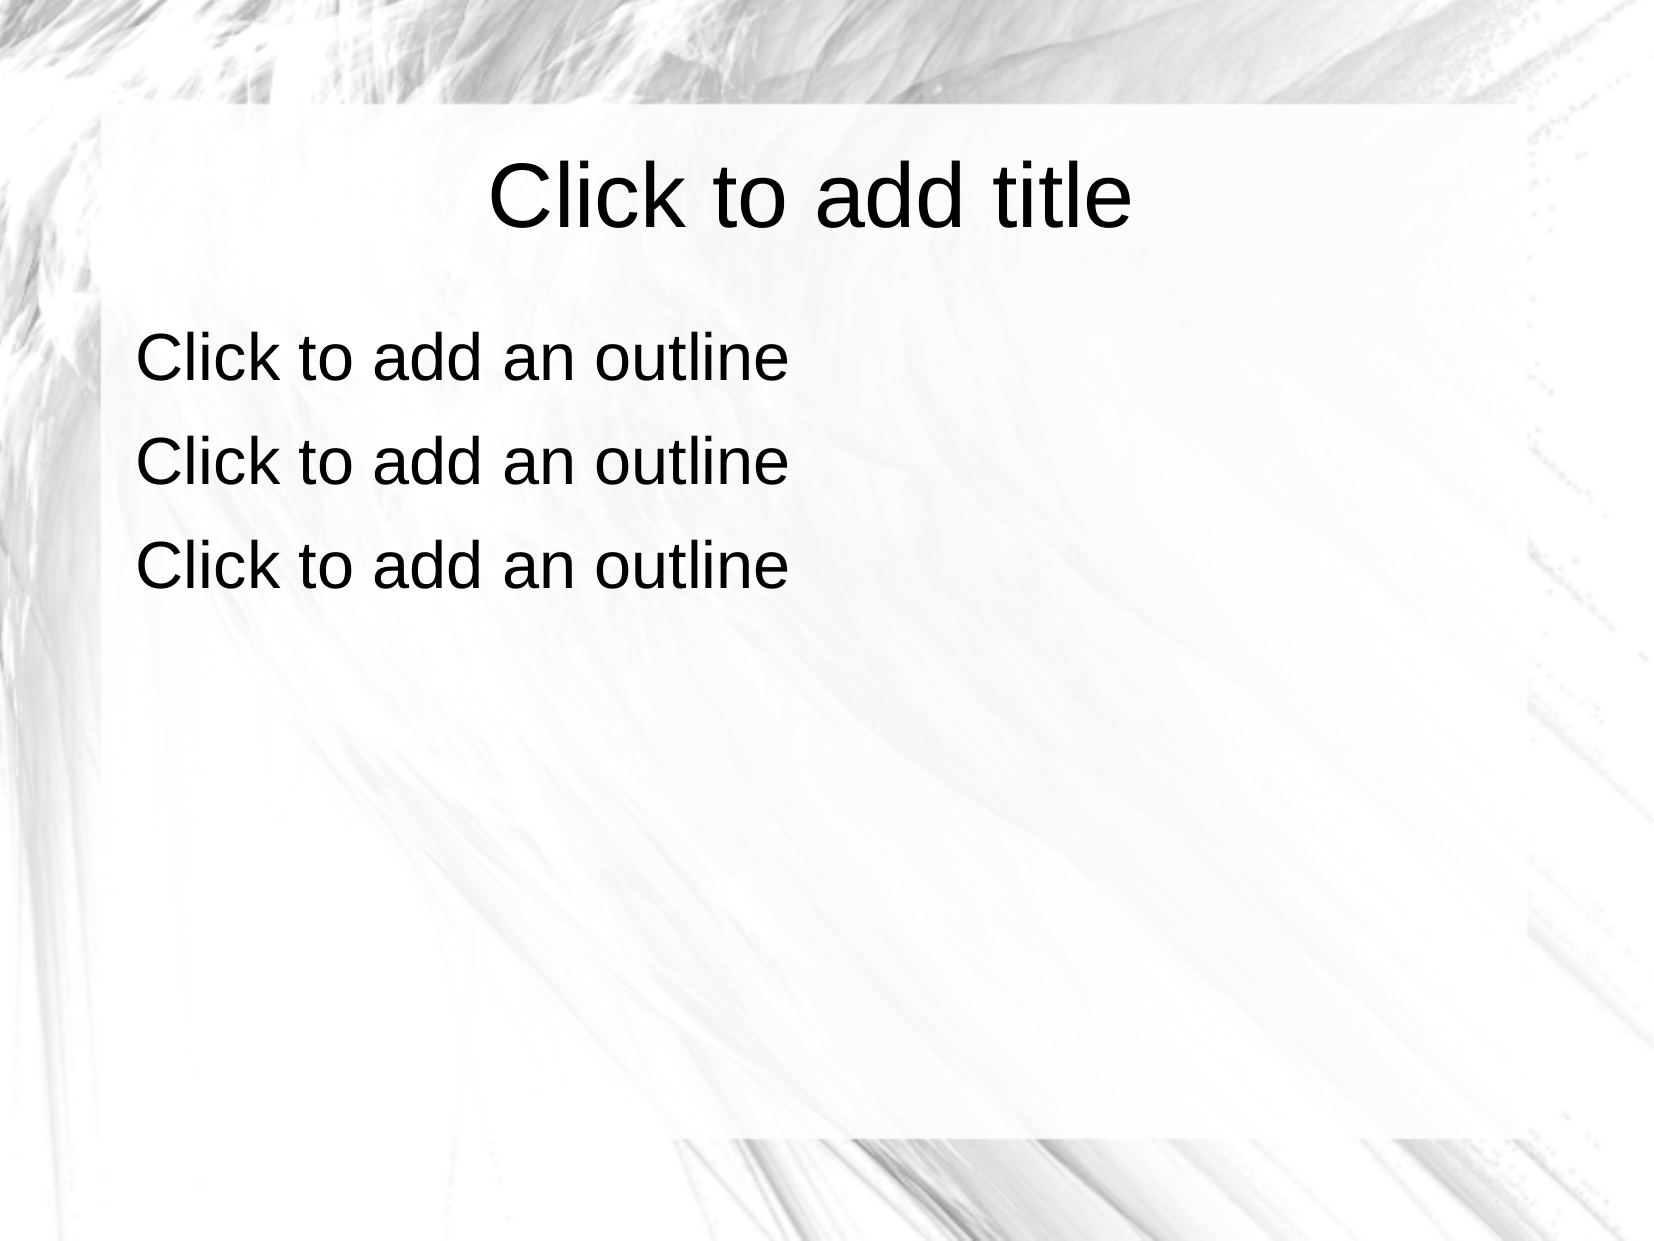

# Click to add title
Click to add an outline
Click to add an outline
Click to add an outline